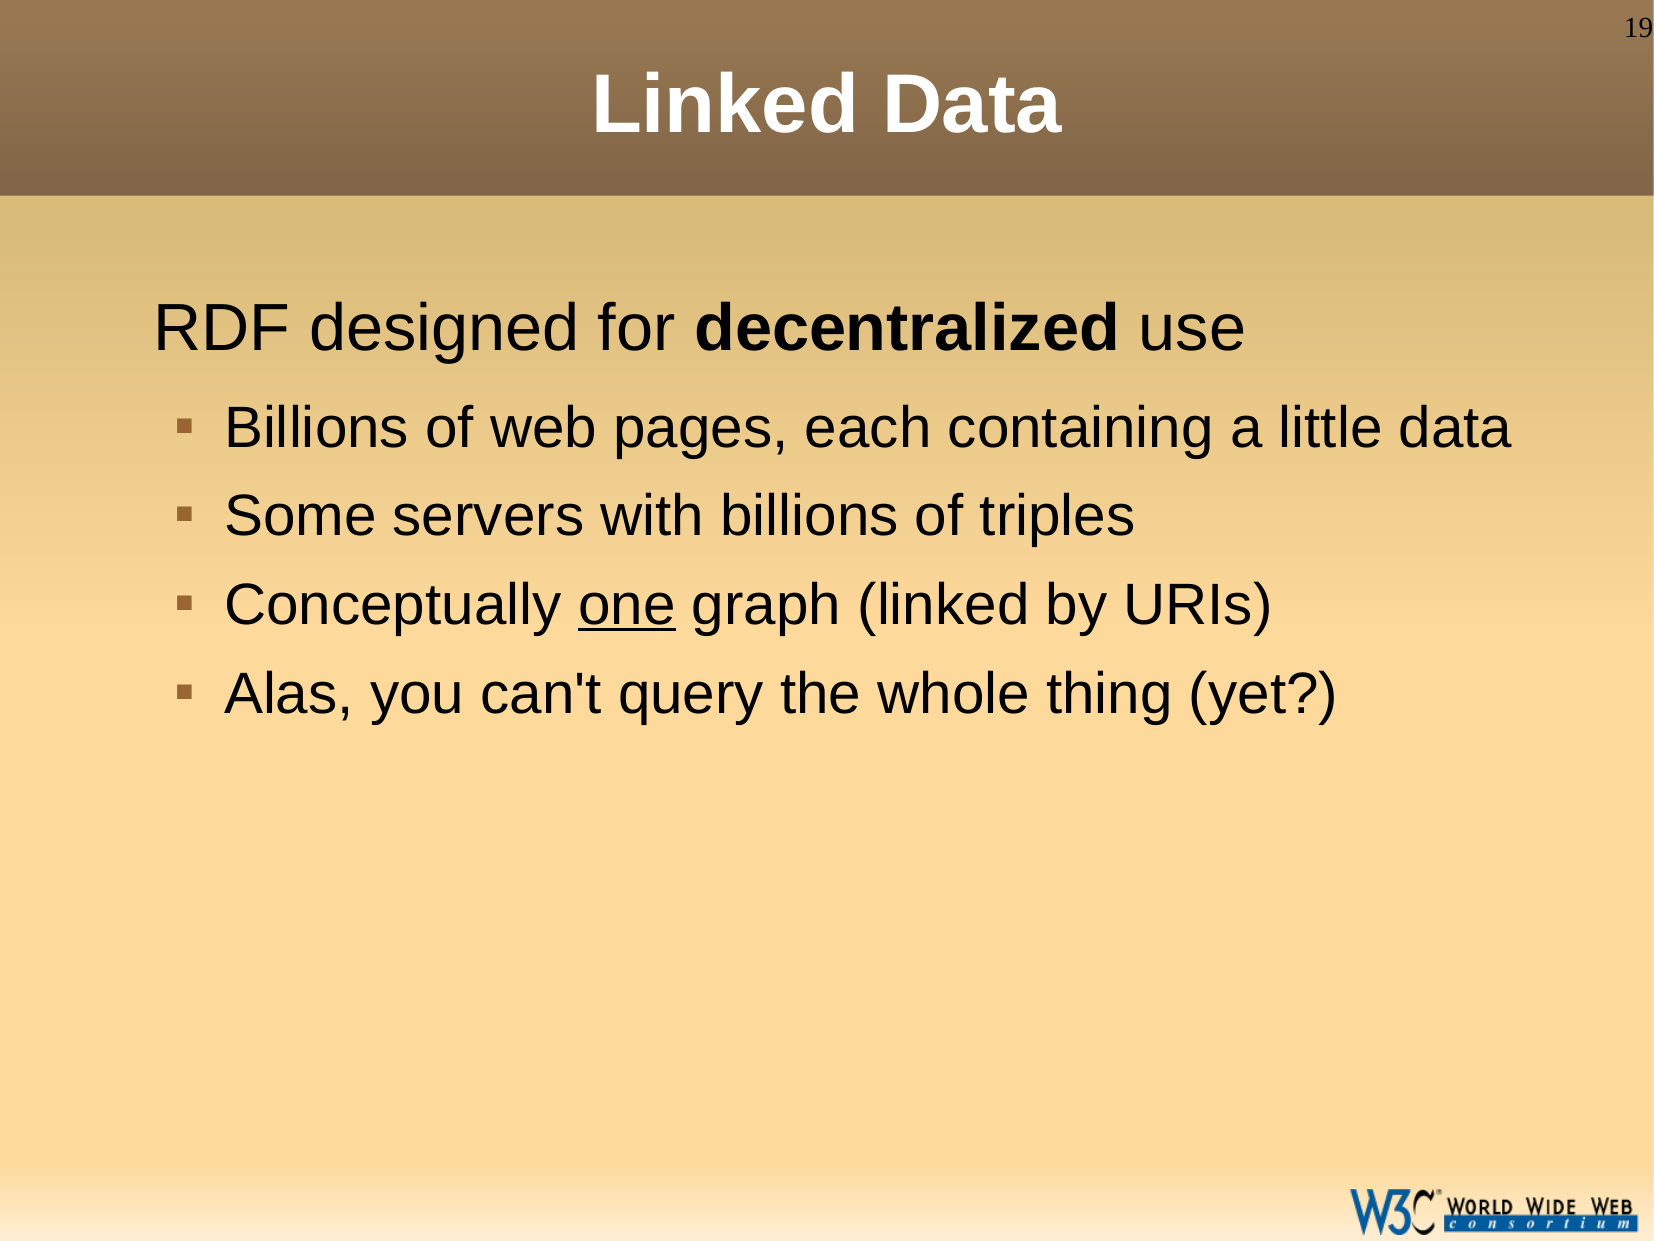

# Linked Data
19
RDF designed for decentralized use
Billions of web pages, each containing a little data
Some servers with billions of triples
Conceptually one graph (linked by URIs)
Alas, you can't query the whole thing (yet?)